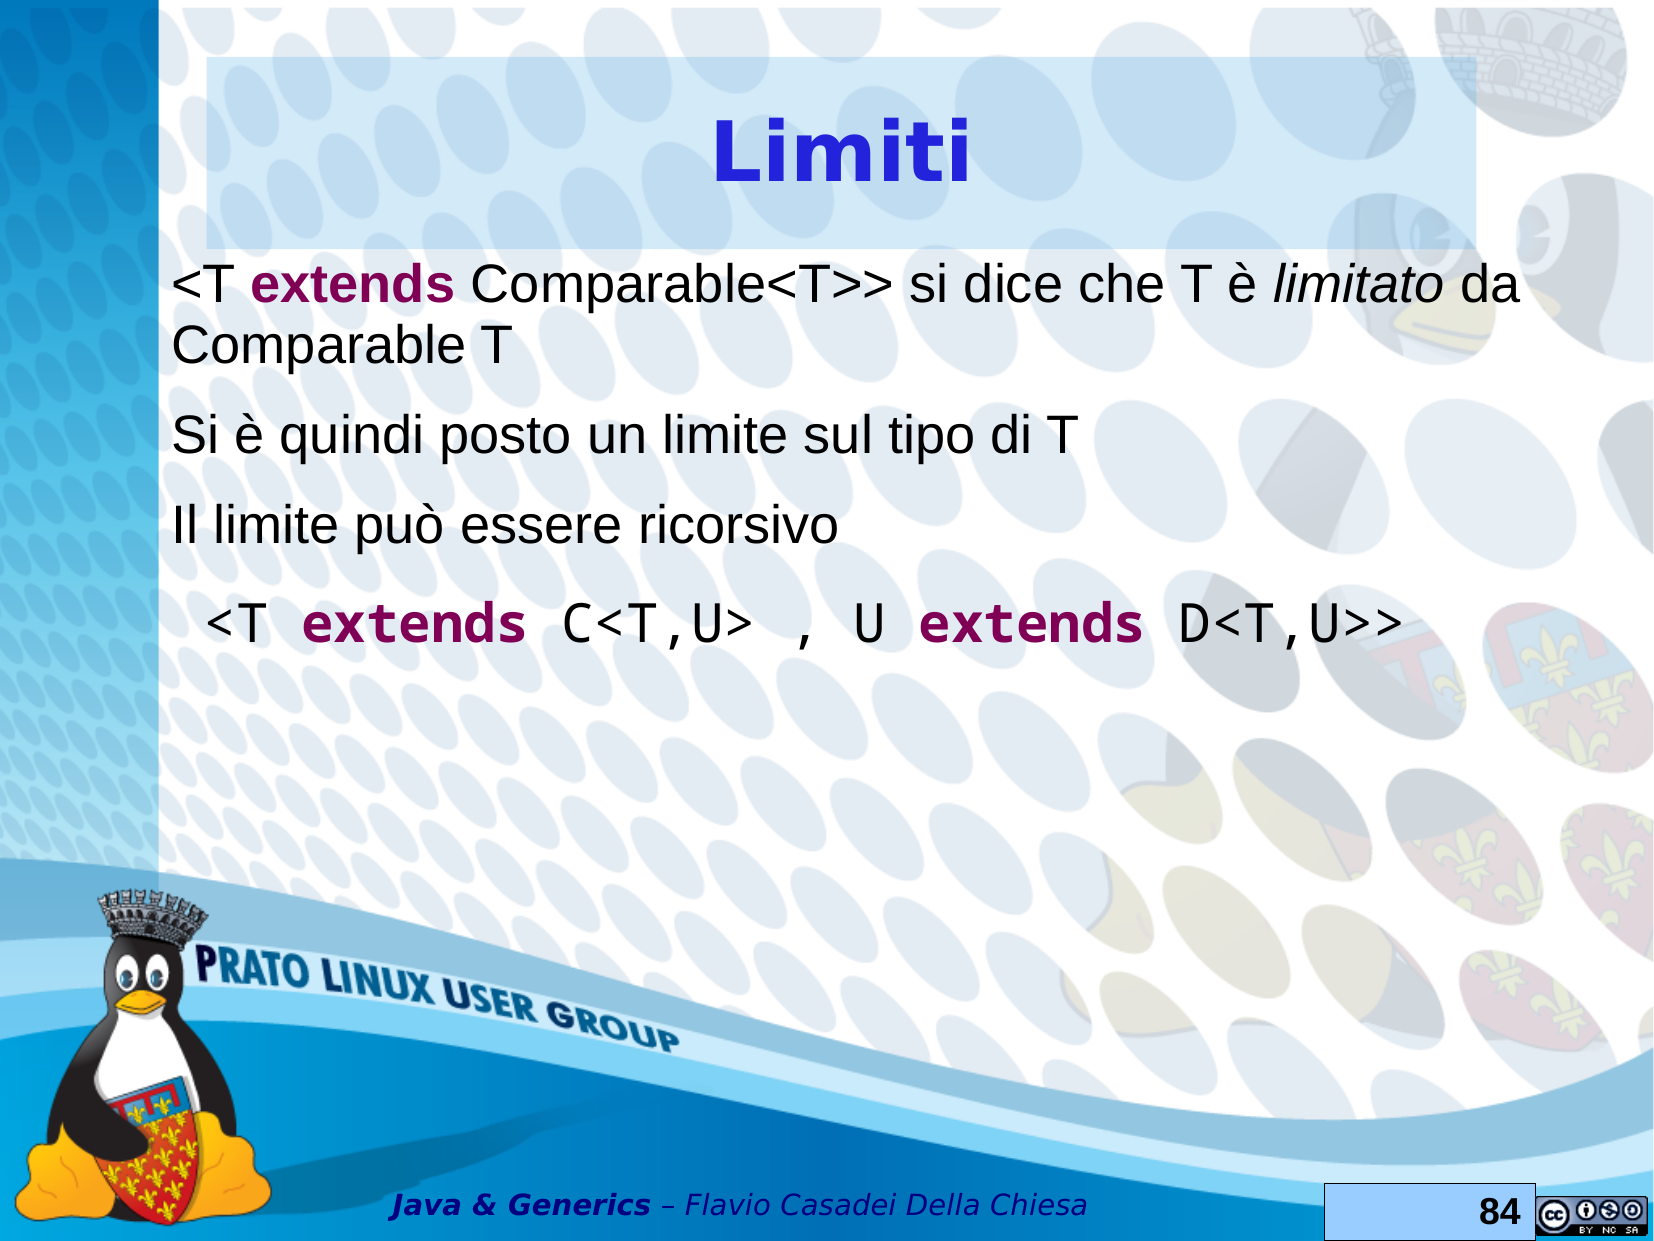

# Limiti
<T extends Comparable<T>> si dice che T è limitato da Comparable T
Si è quindi posto un limite sul tipo di T
Il limite può essere ricorsivo
 <T extends C<T,U> , U extends D<T,U>>